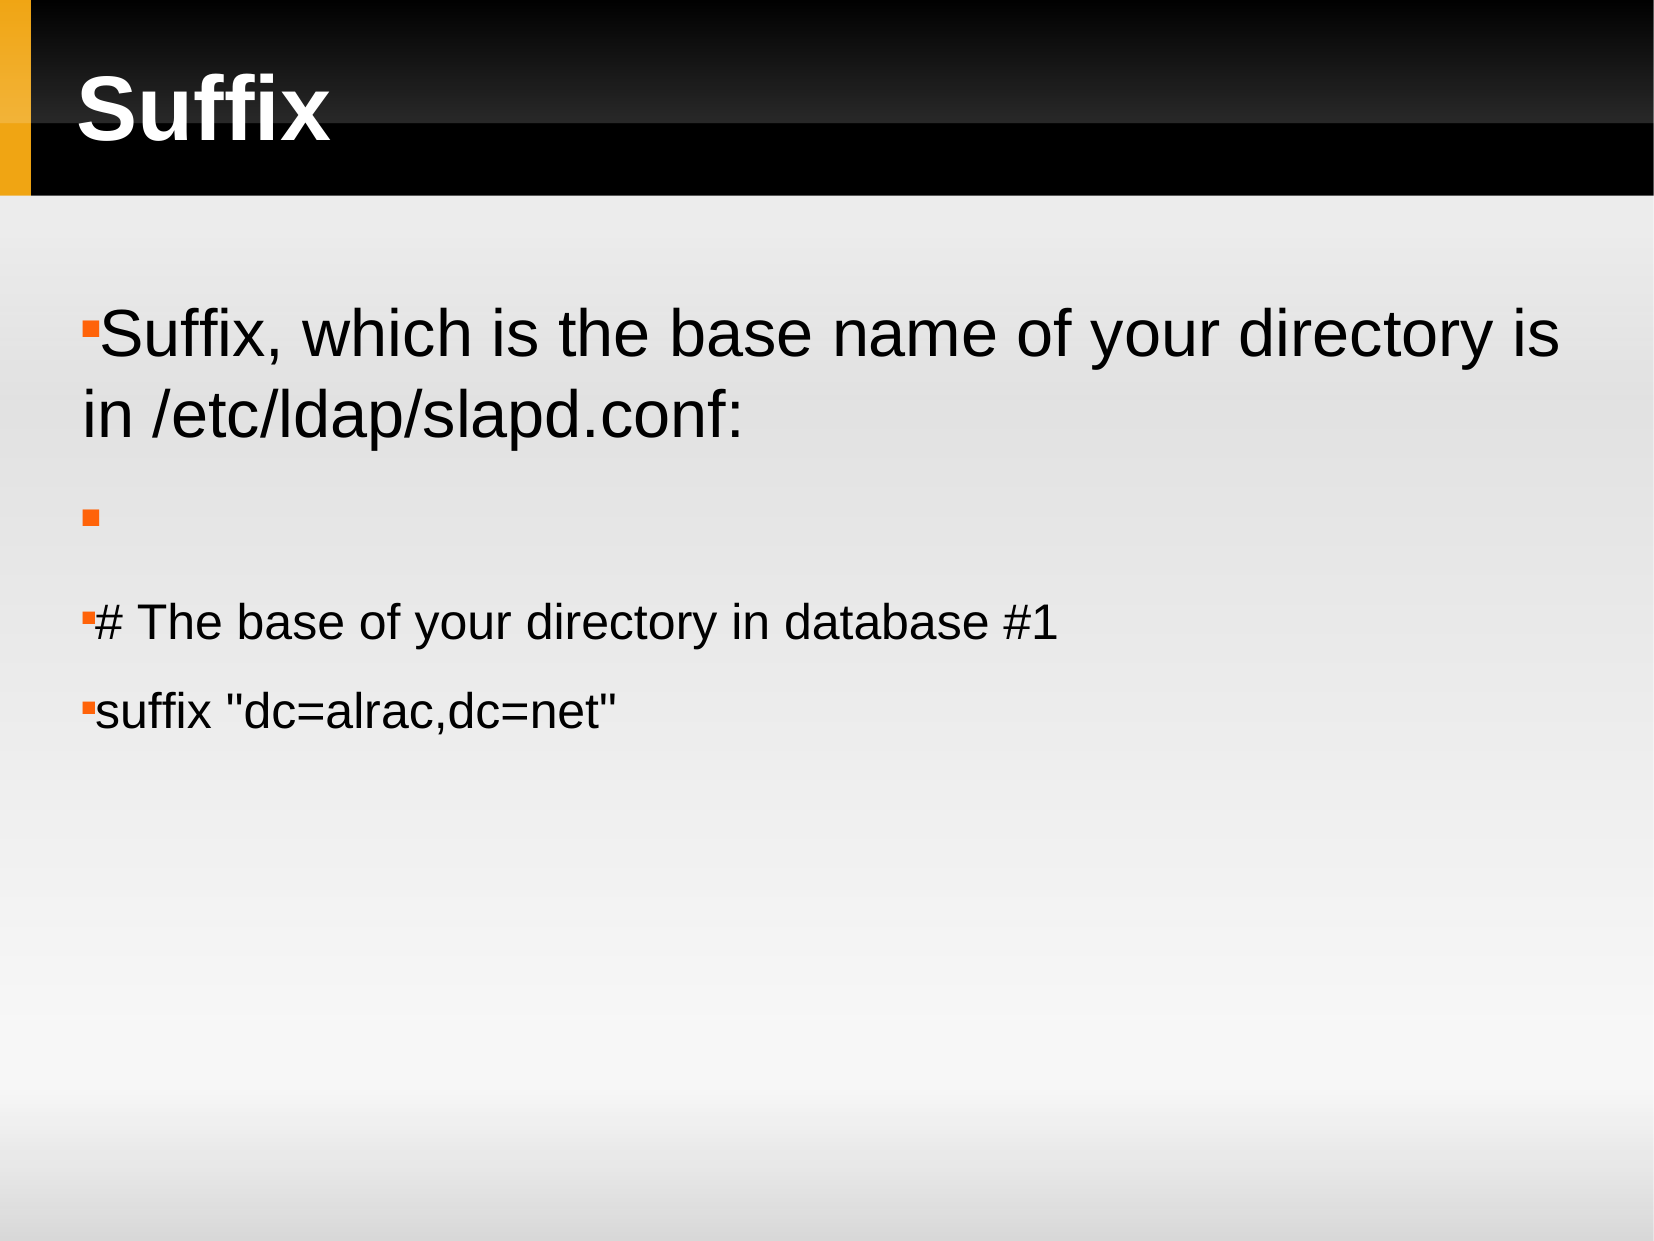

# Suffix
Suffix, which is the base name of your directory is in /etc/ldap/slapd.conf:
# The base of your directory in database #1
suffix "dc=alrac,dc=net"